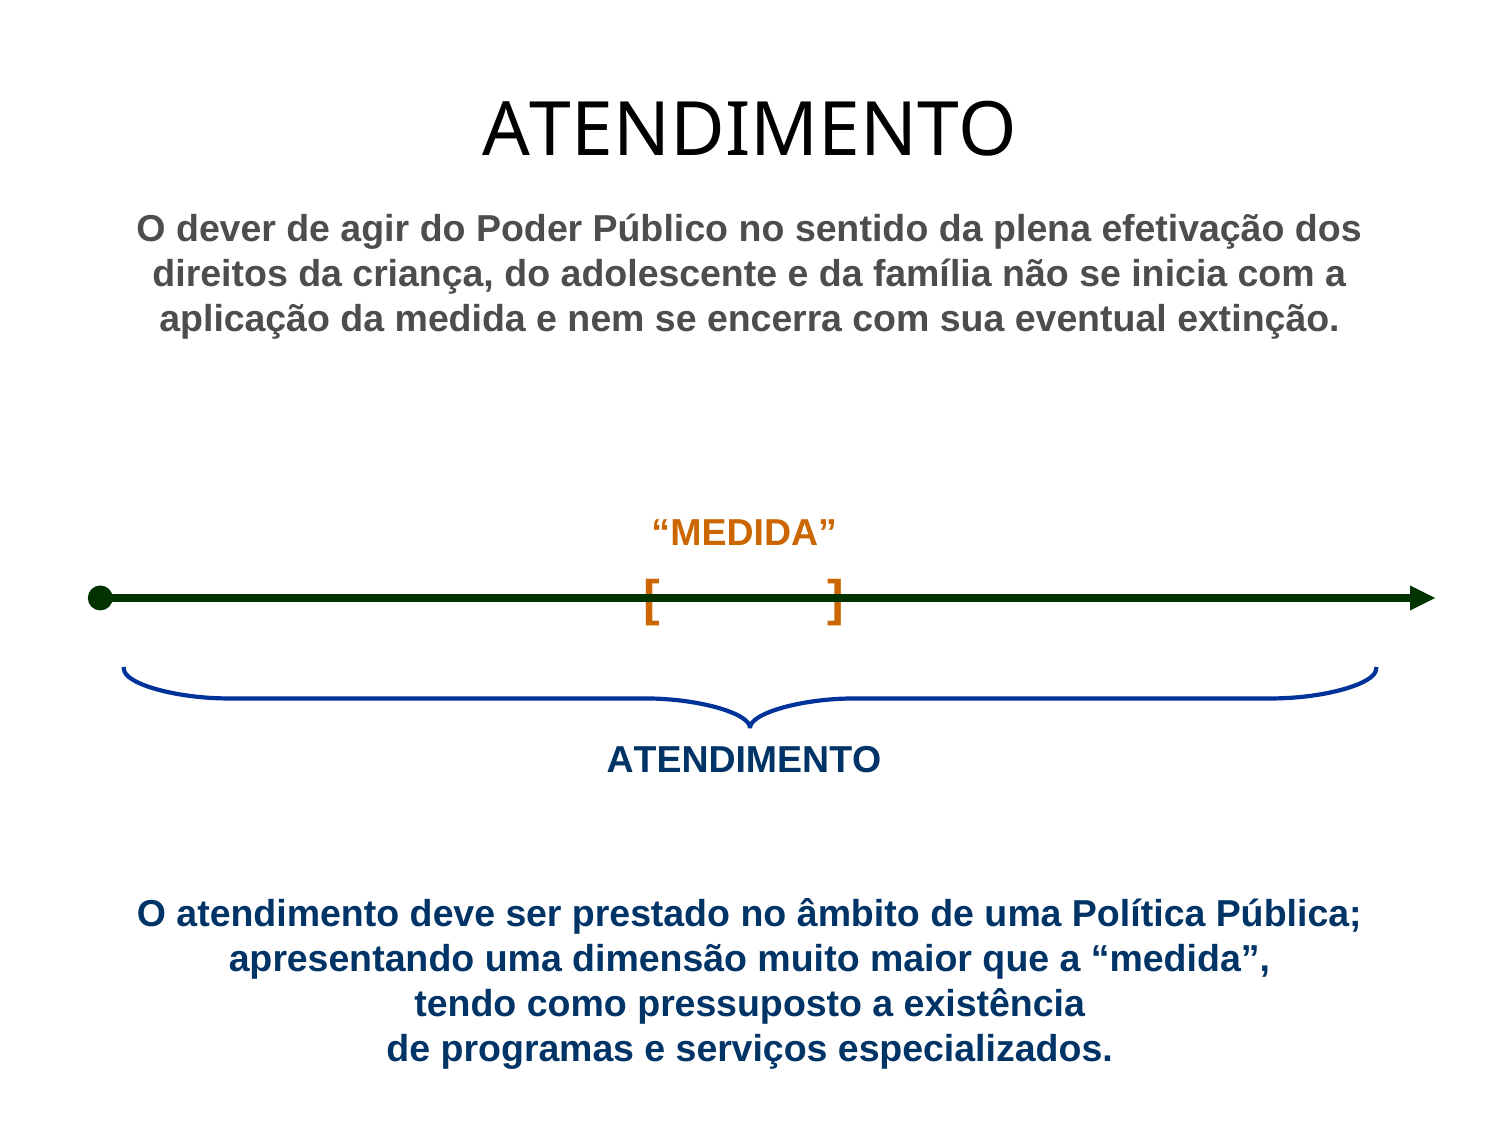

# ATENDIMENTO
O dever de agir do Poder Público no sentido da plena efetivação dos direitos da criança, do adolescente e da família não se inicia com a aplicação da medida e nem se encerra com sua eventual extinção.
“MEDIDA”
[ ]
ATENDIMENTO
O atendimento deve ser prestado no âmbito de uma Política Pública;
apresentando uma dimensão muito maior que a “medida”,
tendo como pressuposto a existência
de programas e serviços especializados.